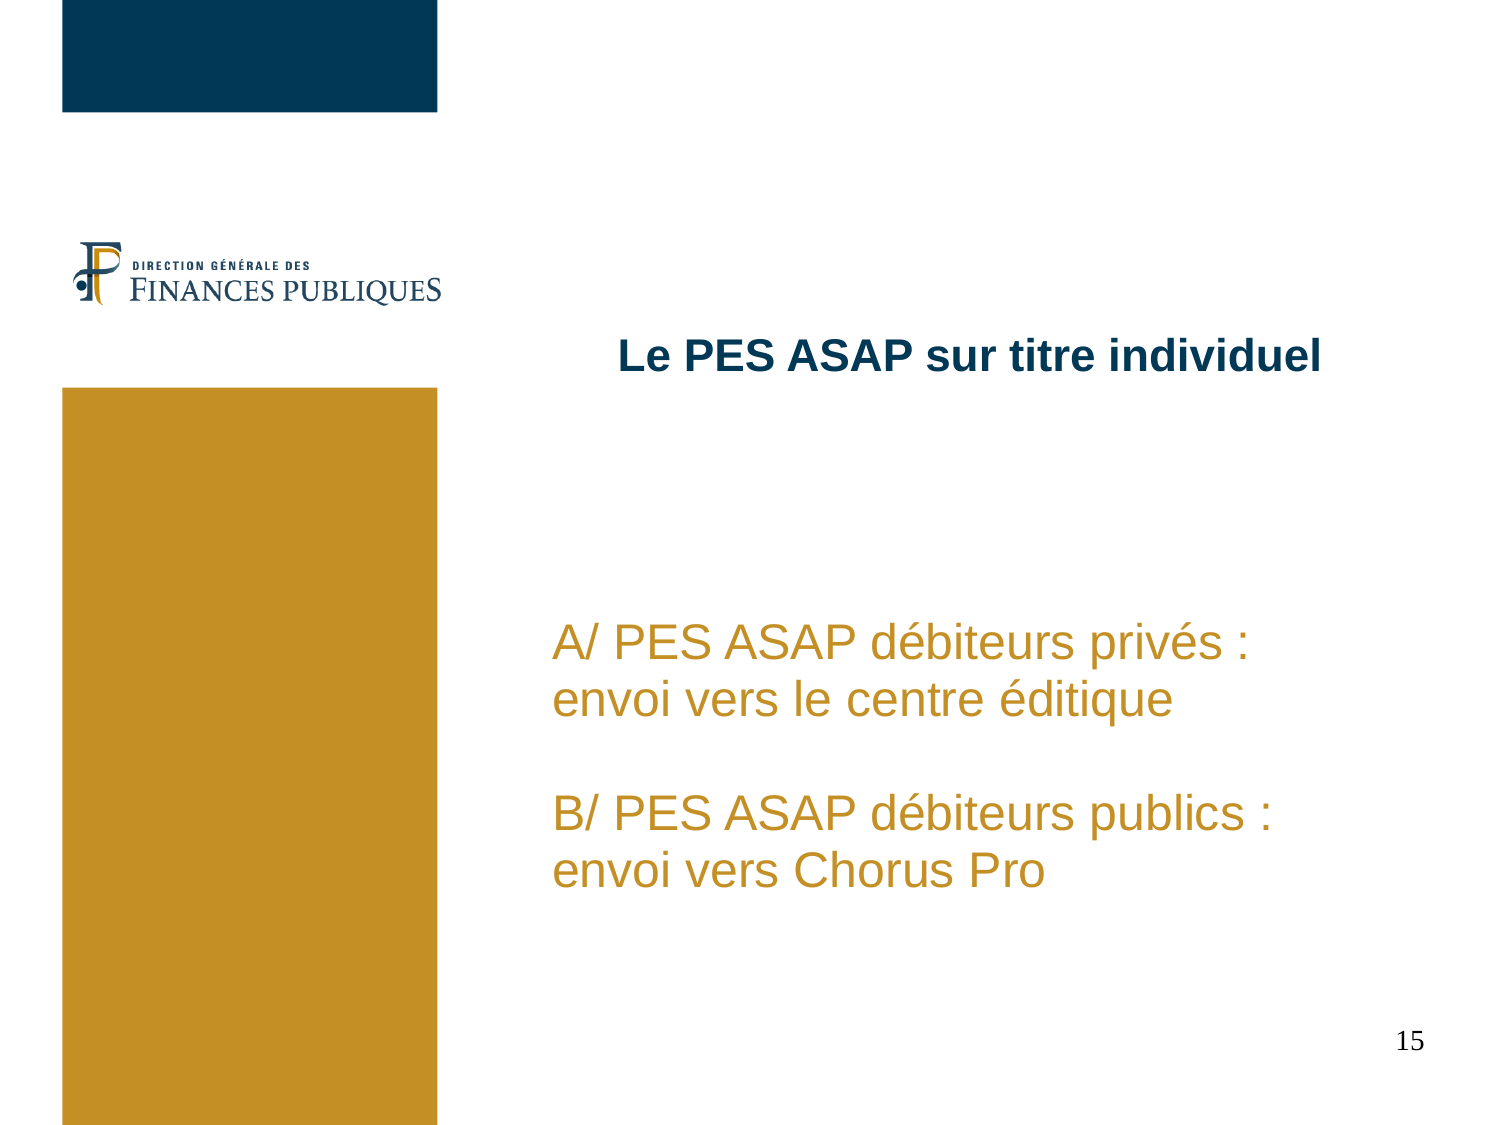

Le PES ASAP sur titre individuel
# A/ PES ASAP débiteurs privés : envoi vers le centre éditique B/ PES ASAP débiteurs publics : envoi vers Chorus Pro
15